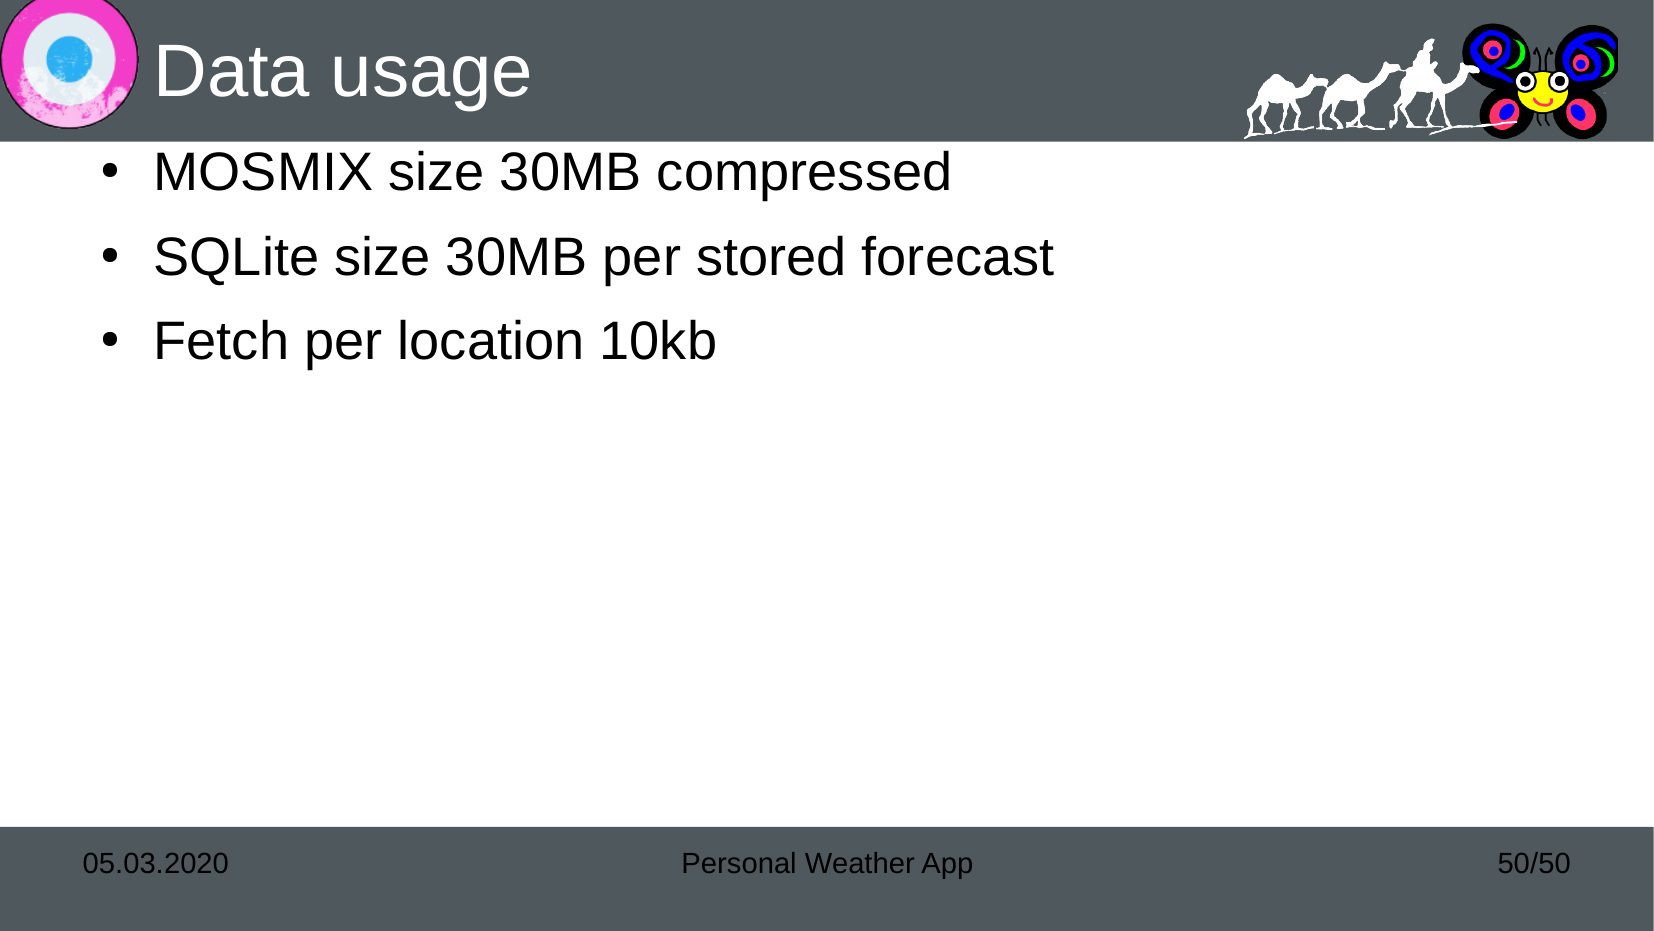

# Data usage
MOSMIX size 30MB compressed
SQLite size 30MB per stored forecast
Fetch per location 10kb
08. März 2019
50